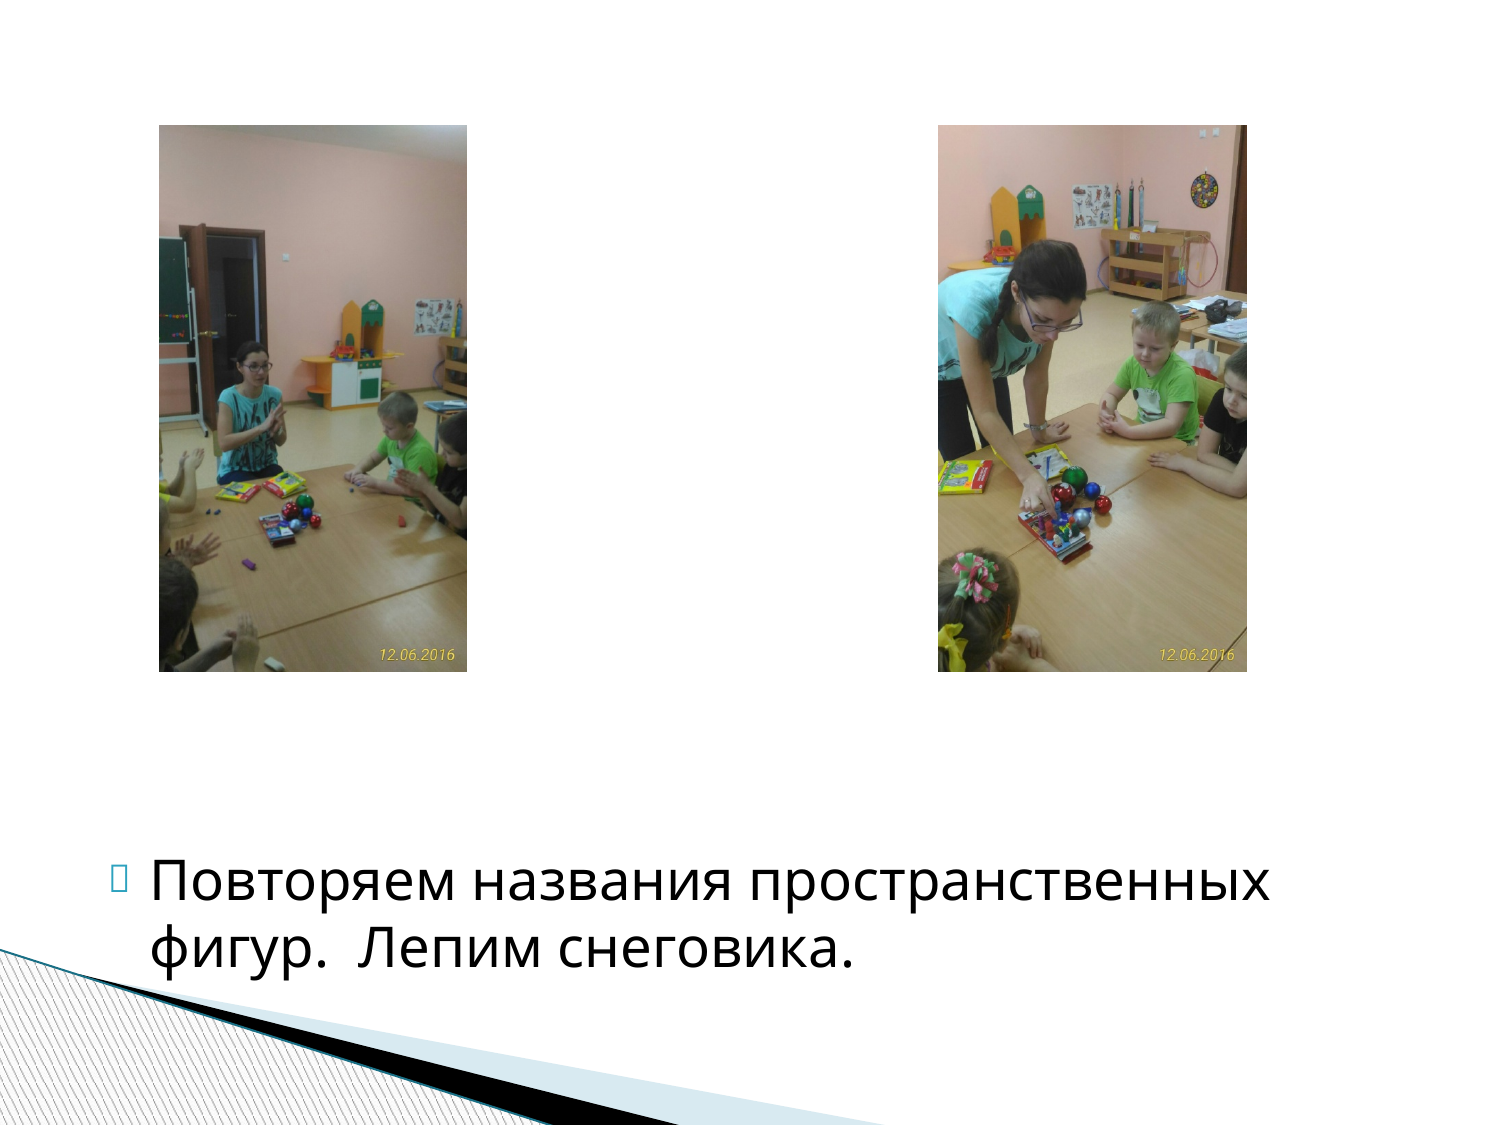

# Повторяем названия пространственных фигур. Лепим снеговика.